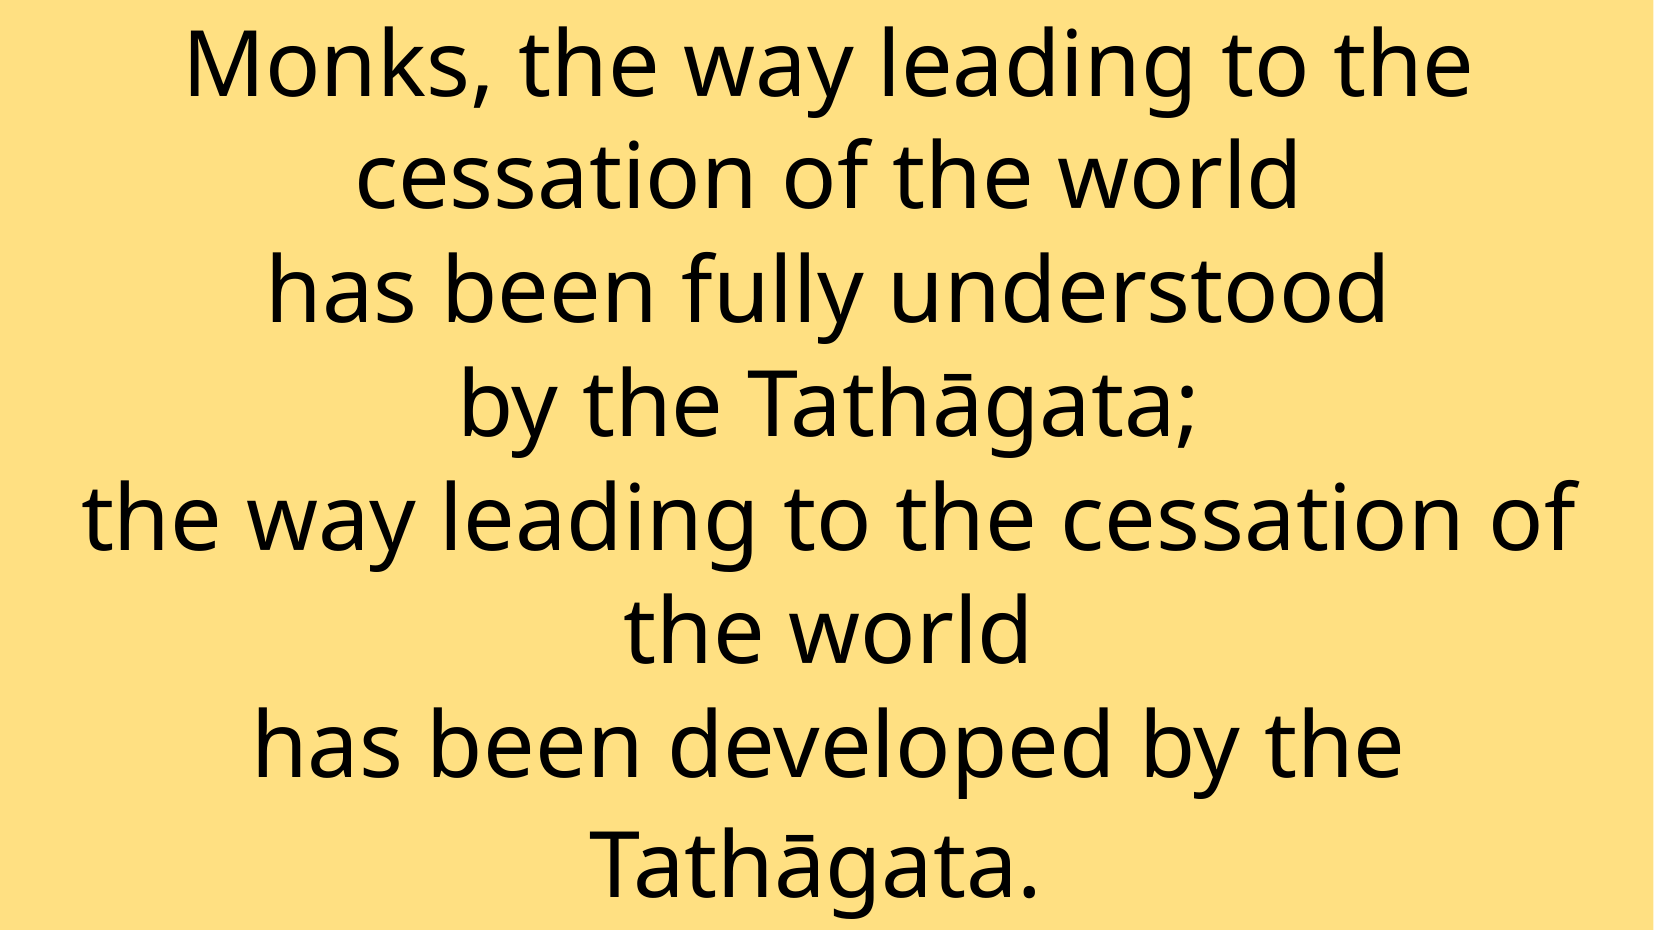

# Monks, the way leading to the cessation of the world
has been fully understood
by the Tathāgata;
the way leading to the cessation of the world
has been developed by the Tathāgata.